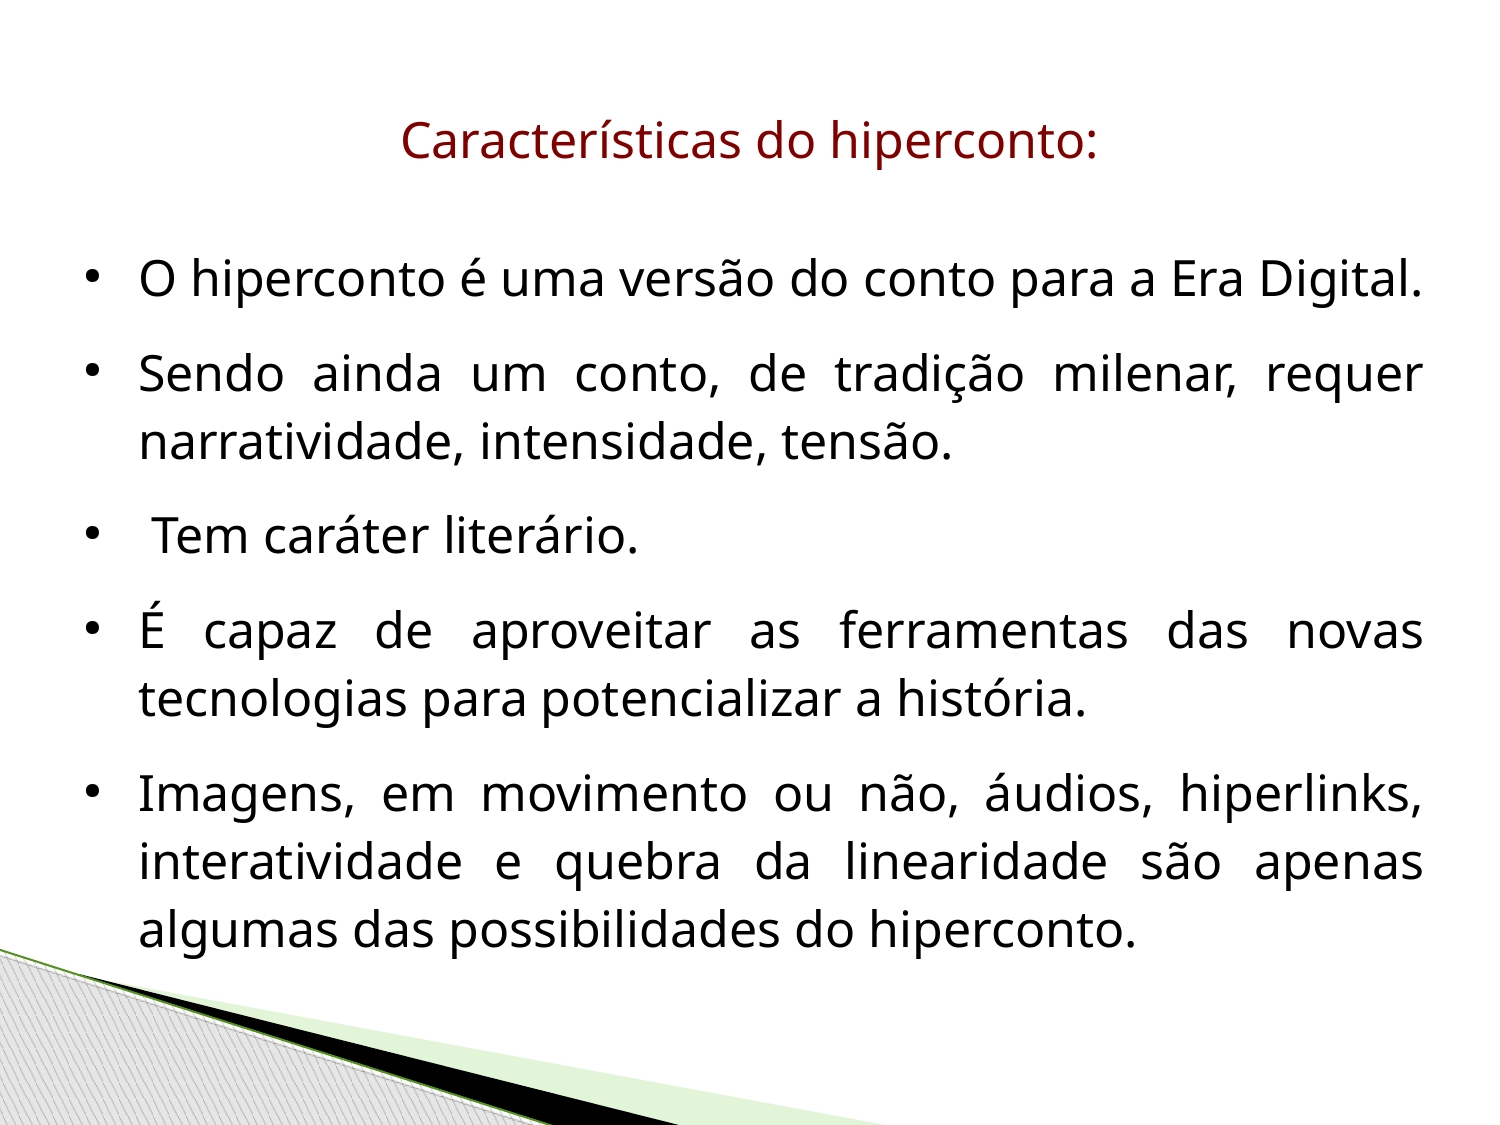

# Características do hiperconto:
O hiperconto é uma versão do conto para a Era Digital.
Sendo ainda um conto, de tradição milenar, requer narratividade, intensidade, tensão.
 Tem caráter literário.
É capaz de aproveitar as ferramentas das novas tecnologias para potencializar a história.
Imagens, em movimento ou não, áudios, hiperlinks, interatividade e quebra da linearidade são apenas algumas das possibilidades do hiperconto.